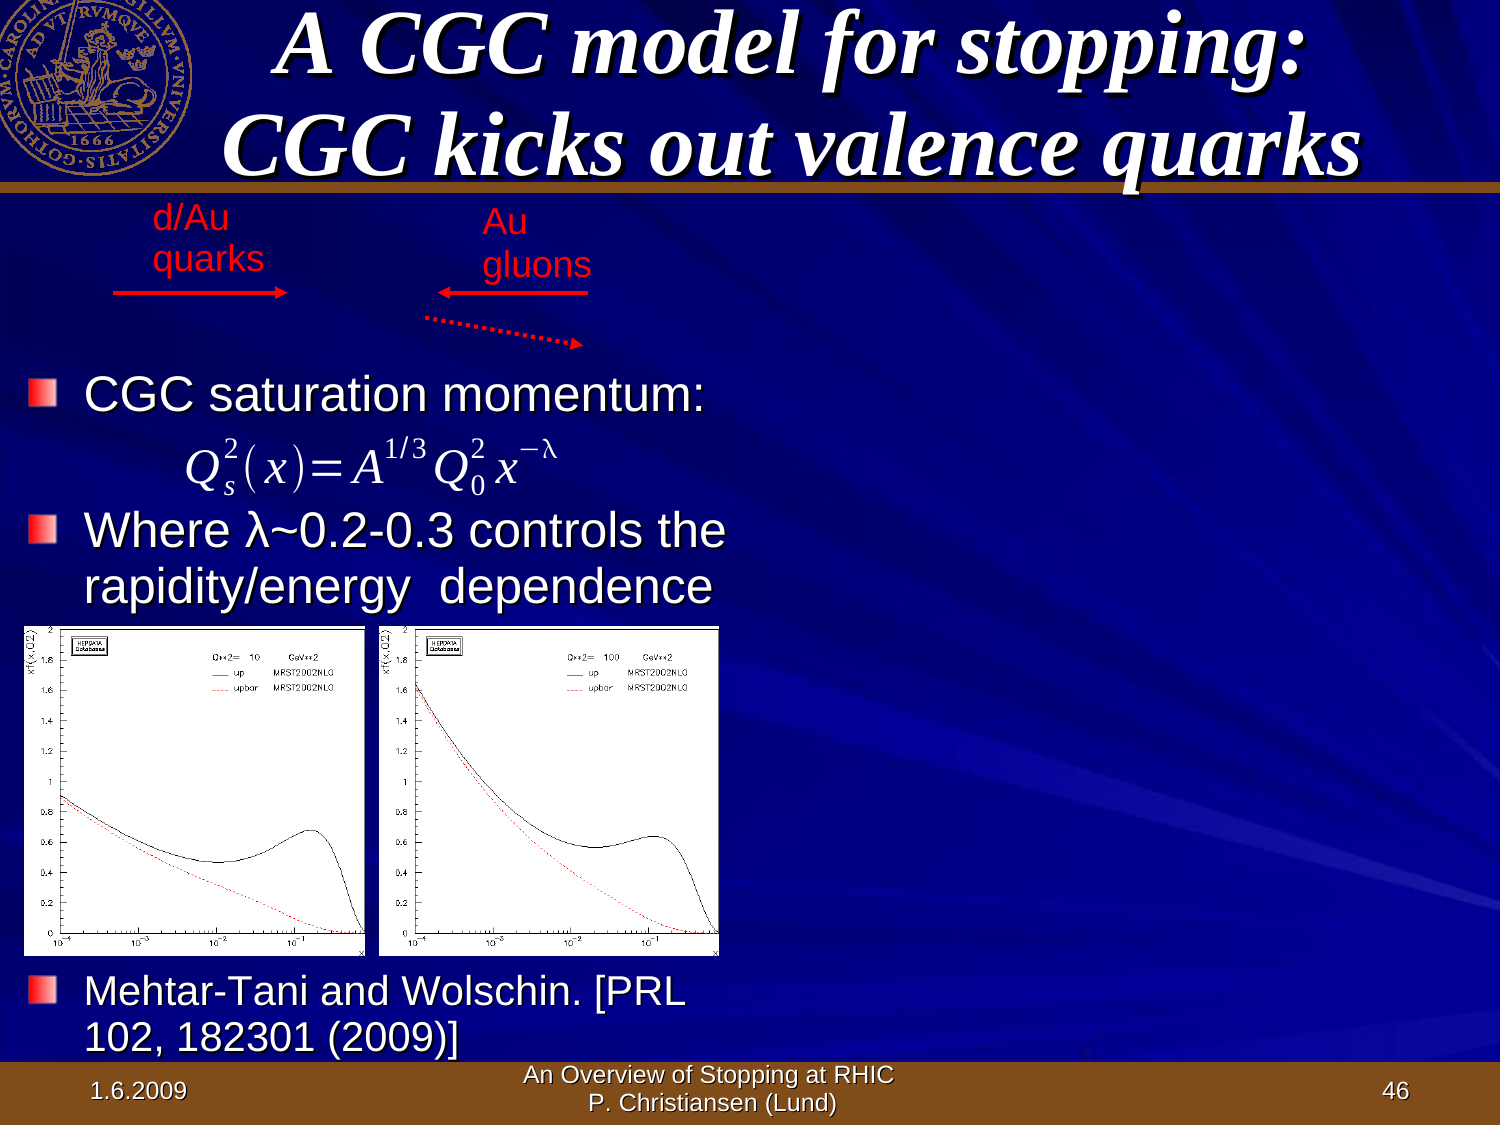

# A CGC model for stopping: CGC kicks out valence quarks
d/Au
quarks
Au
gluons
CGC saturation momentum:
Where λ~0.2-0.3 controls the rapidity/energy dependence
Mehtar-Tani and Wolschin. [PRL 102, 182301 (2009)]
46